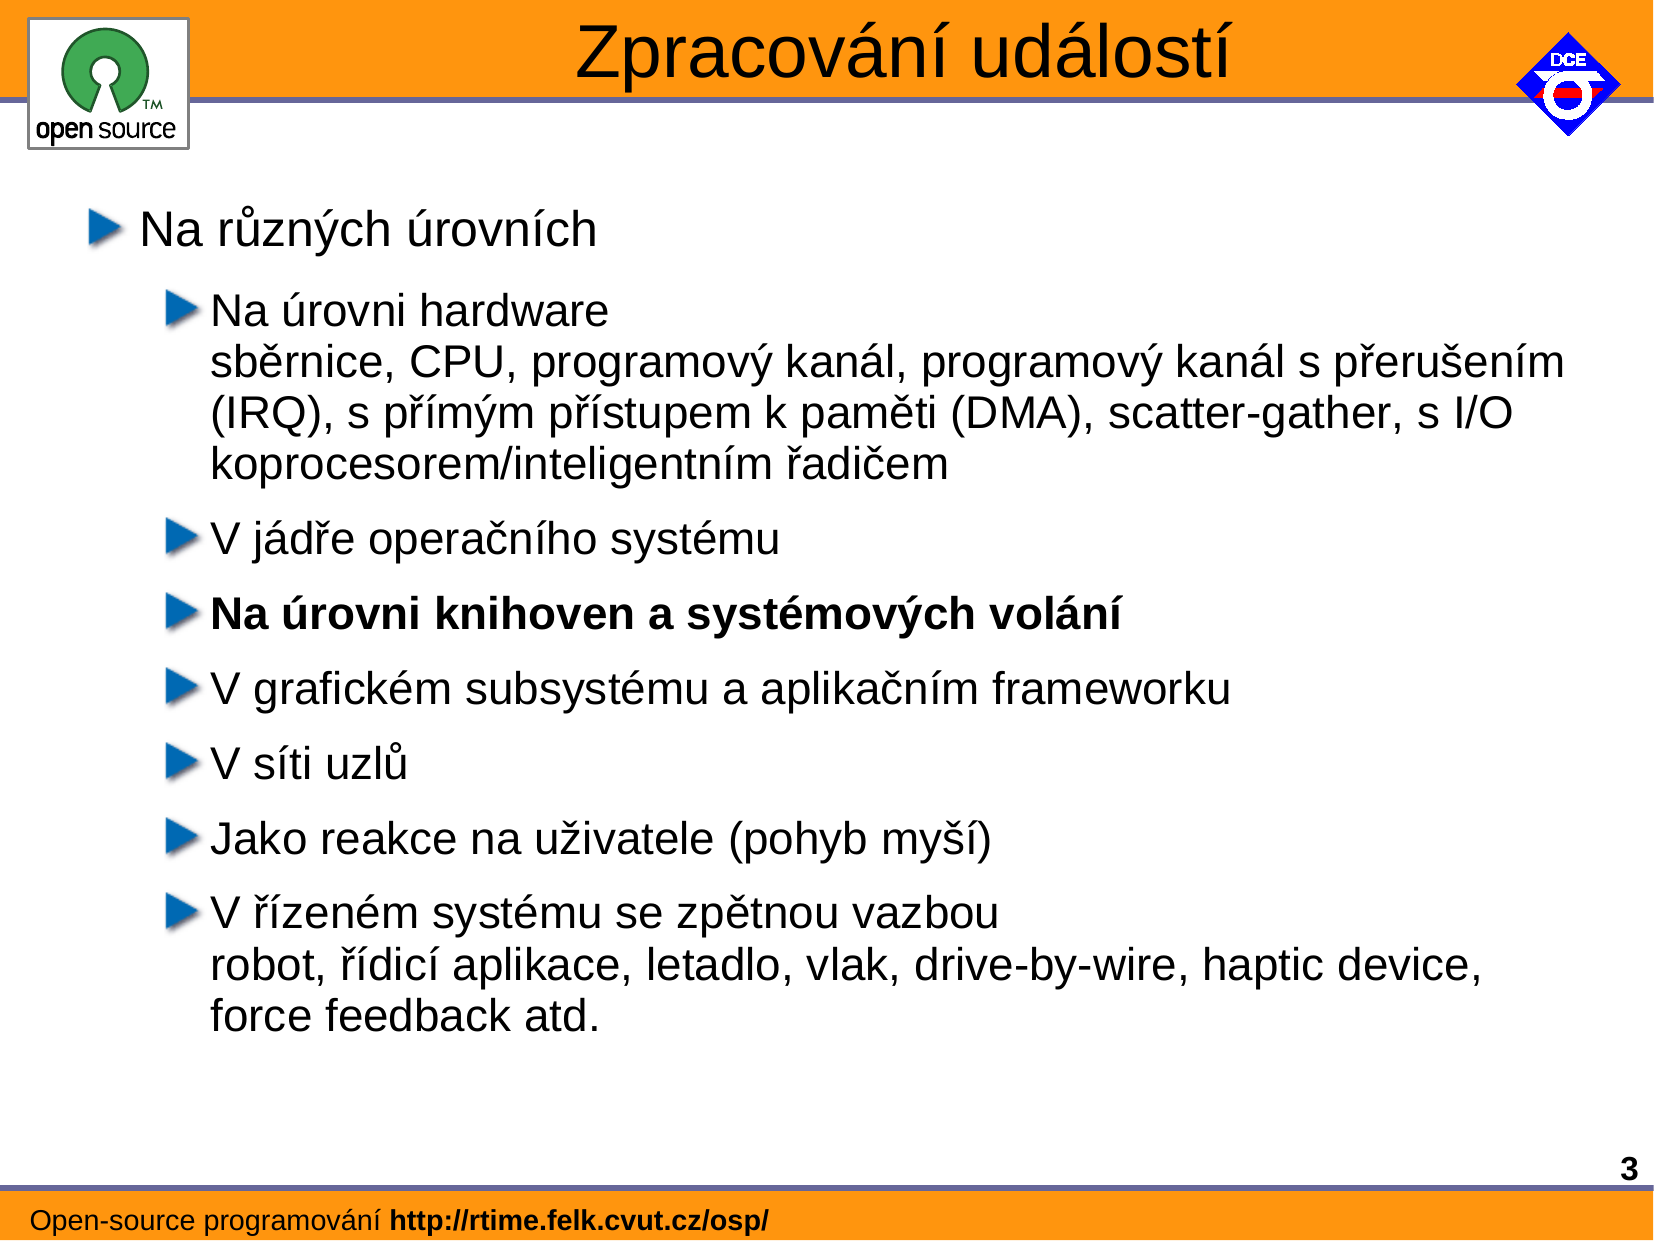

# Zpracování událostí
Na různých úrovních
Na úrovni hardware
sběrnice, CPU, programový kanál, programový kanál s přerušením (IRQ), s přímým přístupem k paměti (DMA), scatter-gather, s I/O koprocesorem/inteligentním řadičem
V jádře operačního systému
Na úrovni knihoven a systémových volání
V grafickém subsystému a aplikačním frameworku
V síti uzlů
Jako reakce na uživatele (pohyb myší)
V řízeném systému se zpětnou vazbou
robot, řídicí aplikace, letadlo, vlak, drive-by-wire, haptic device, force feedback atd.